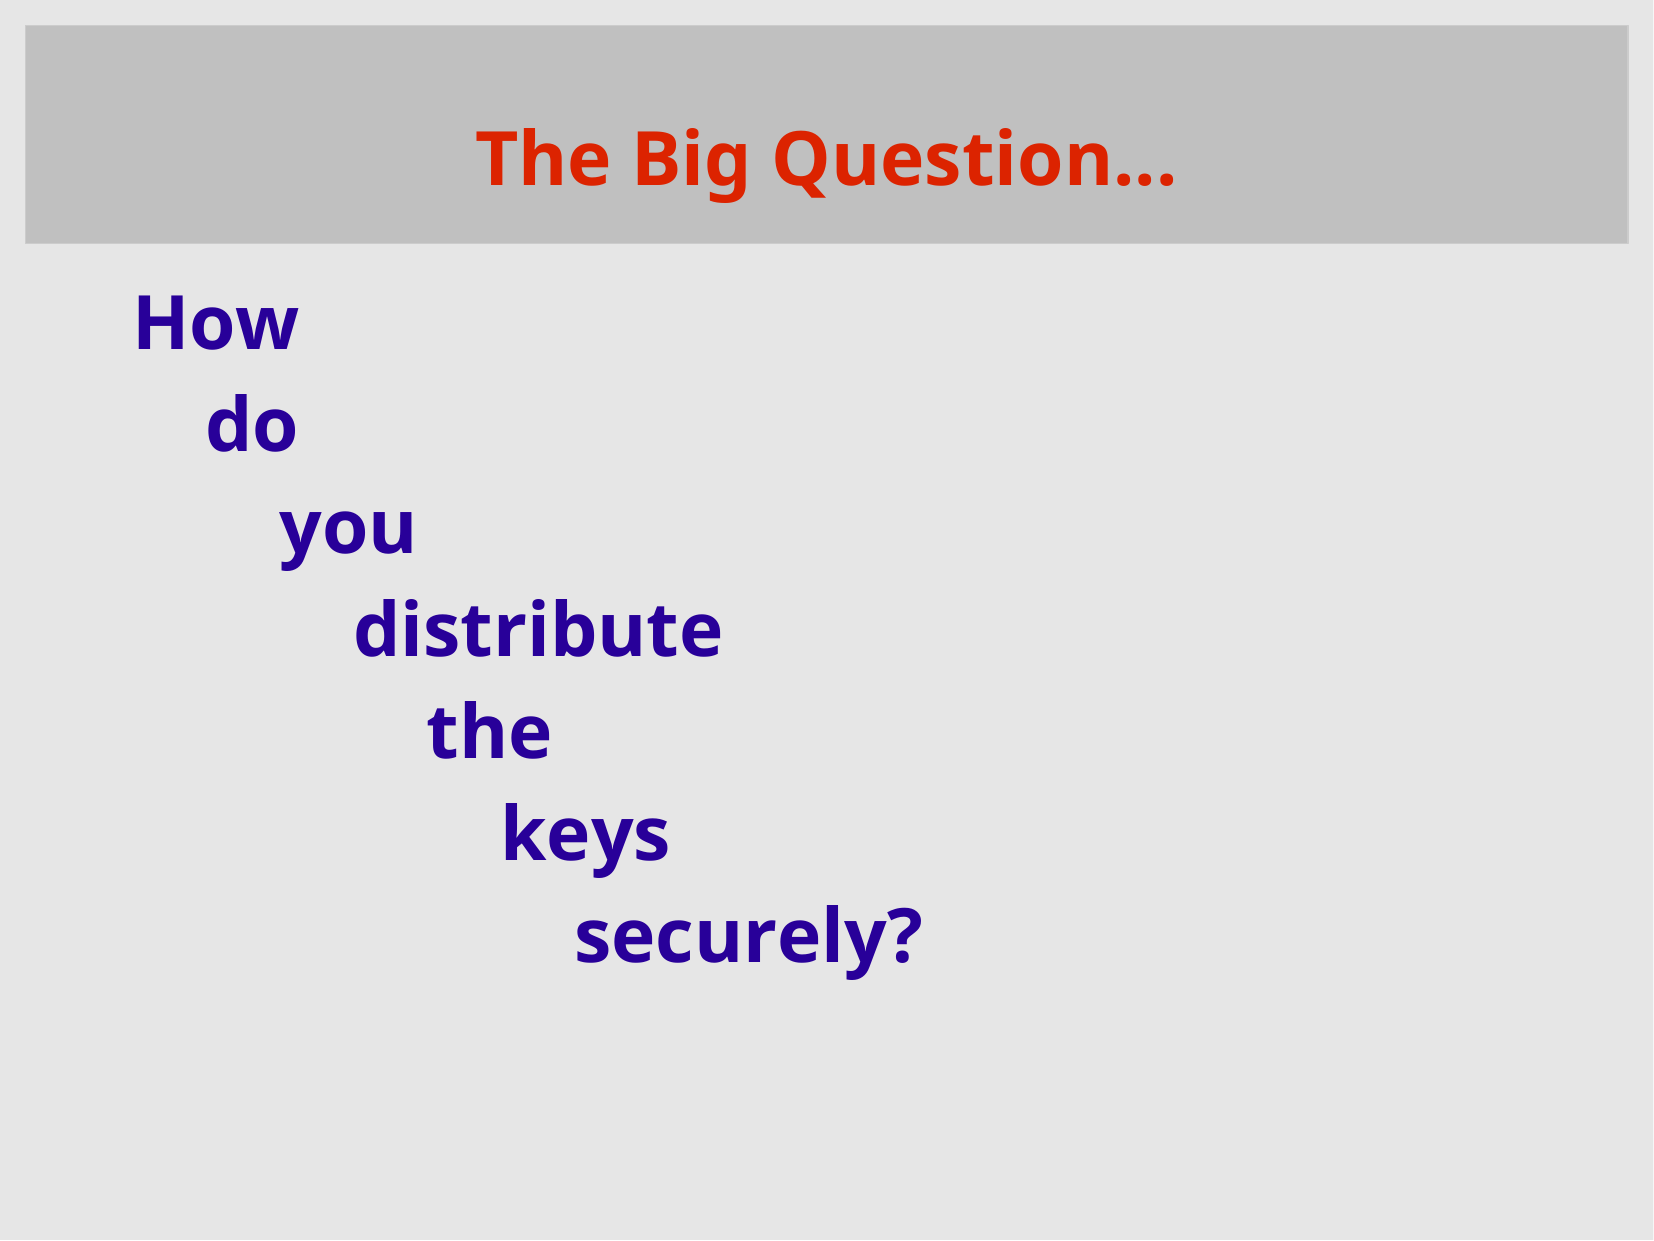

# The Big Question...
How
	do
		you
			distribute
				the
					keys
						securely?